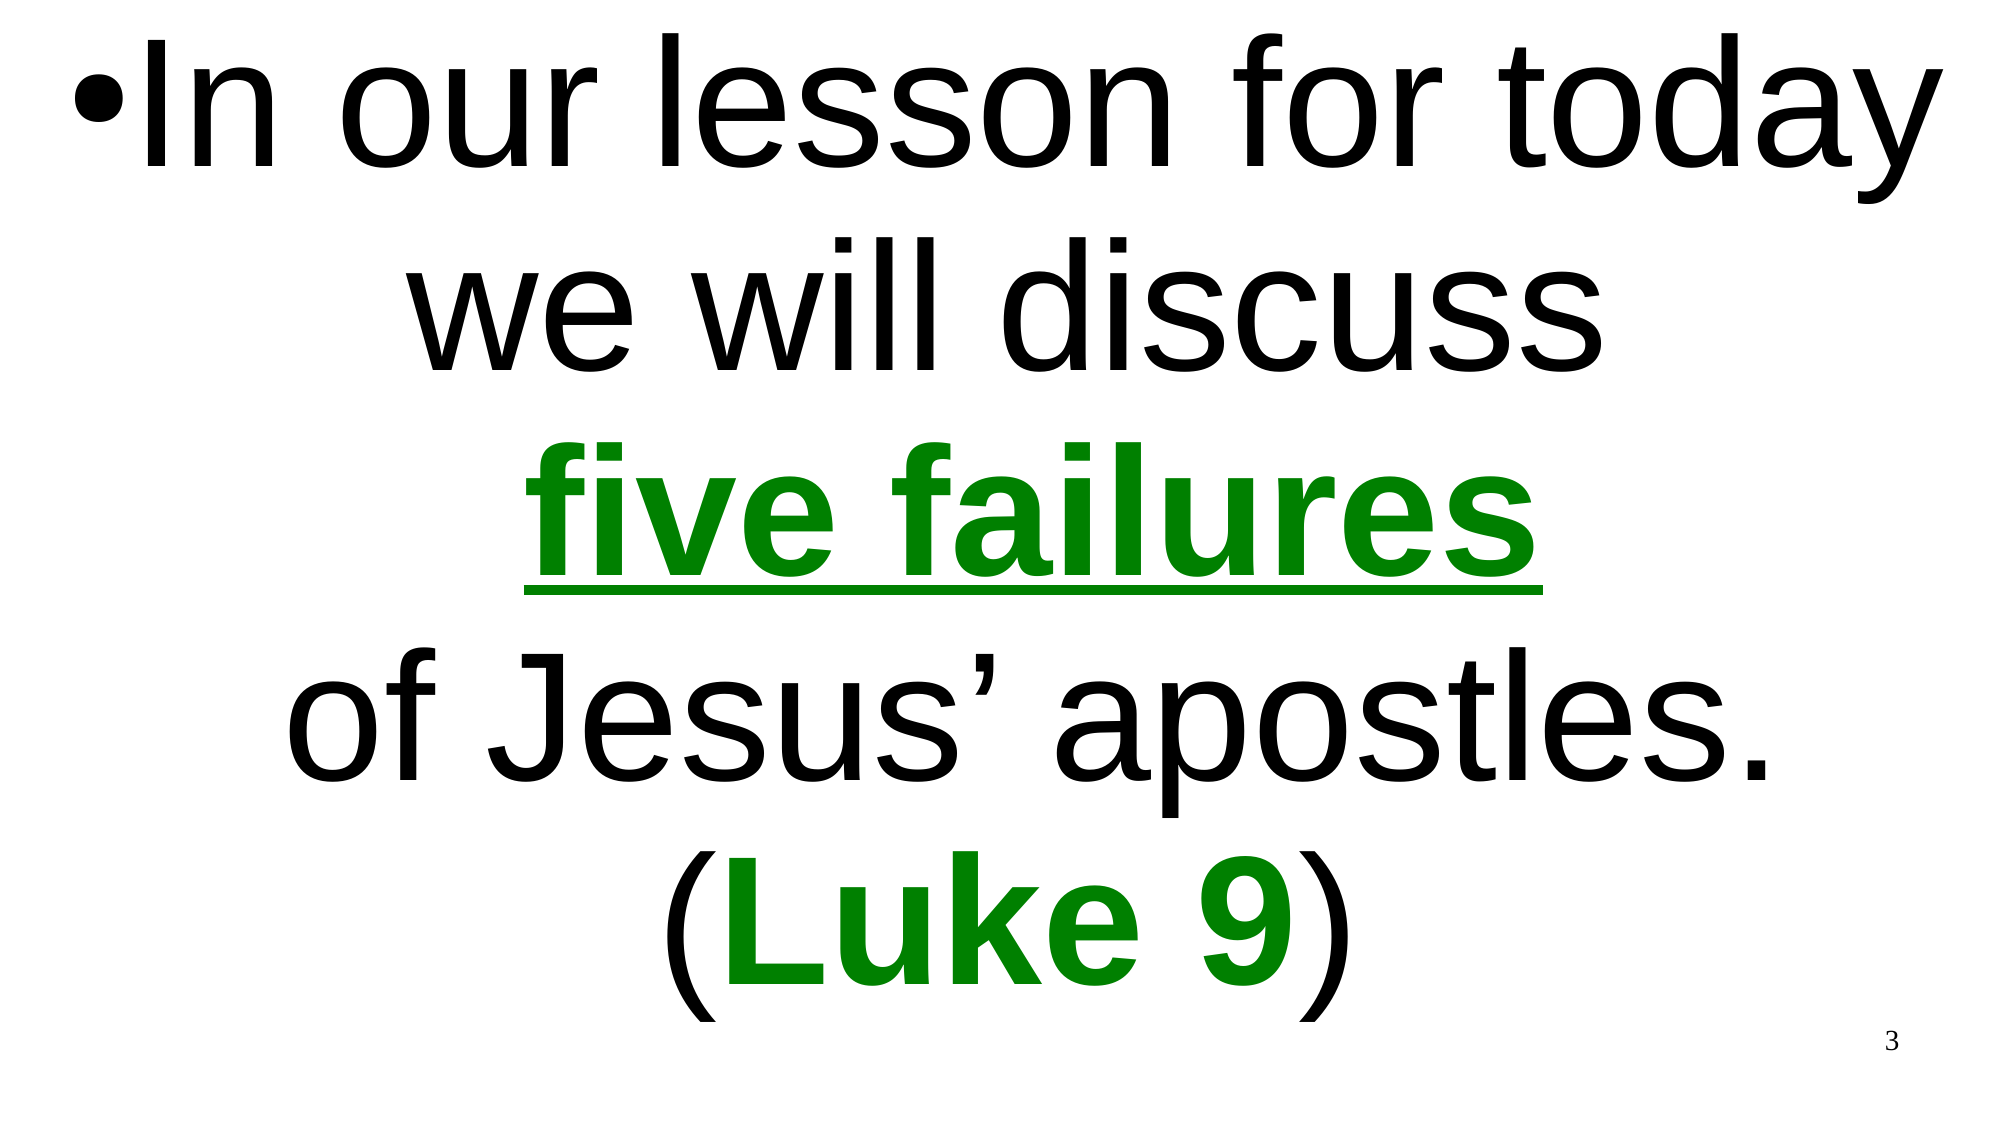

# In our lesson for today we will discuss five failures of Jesus’ apostles. (Luke 9)
3